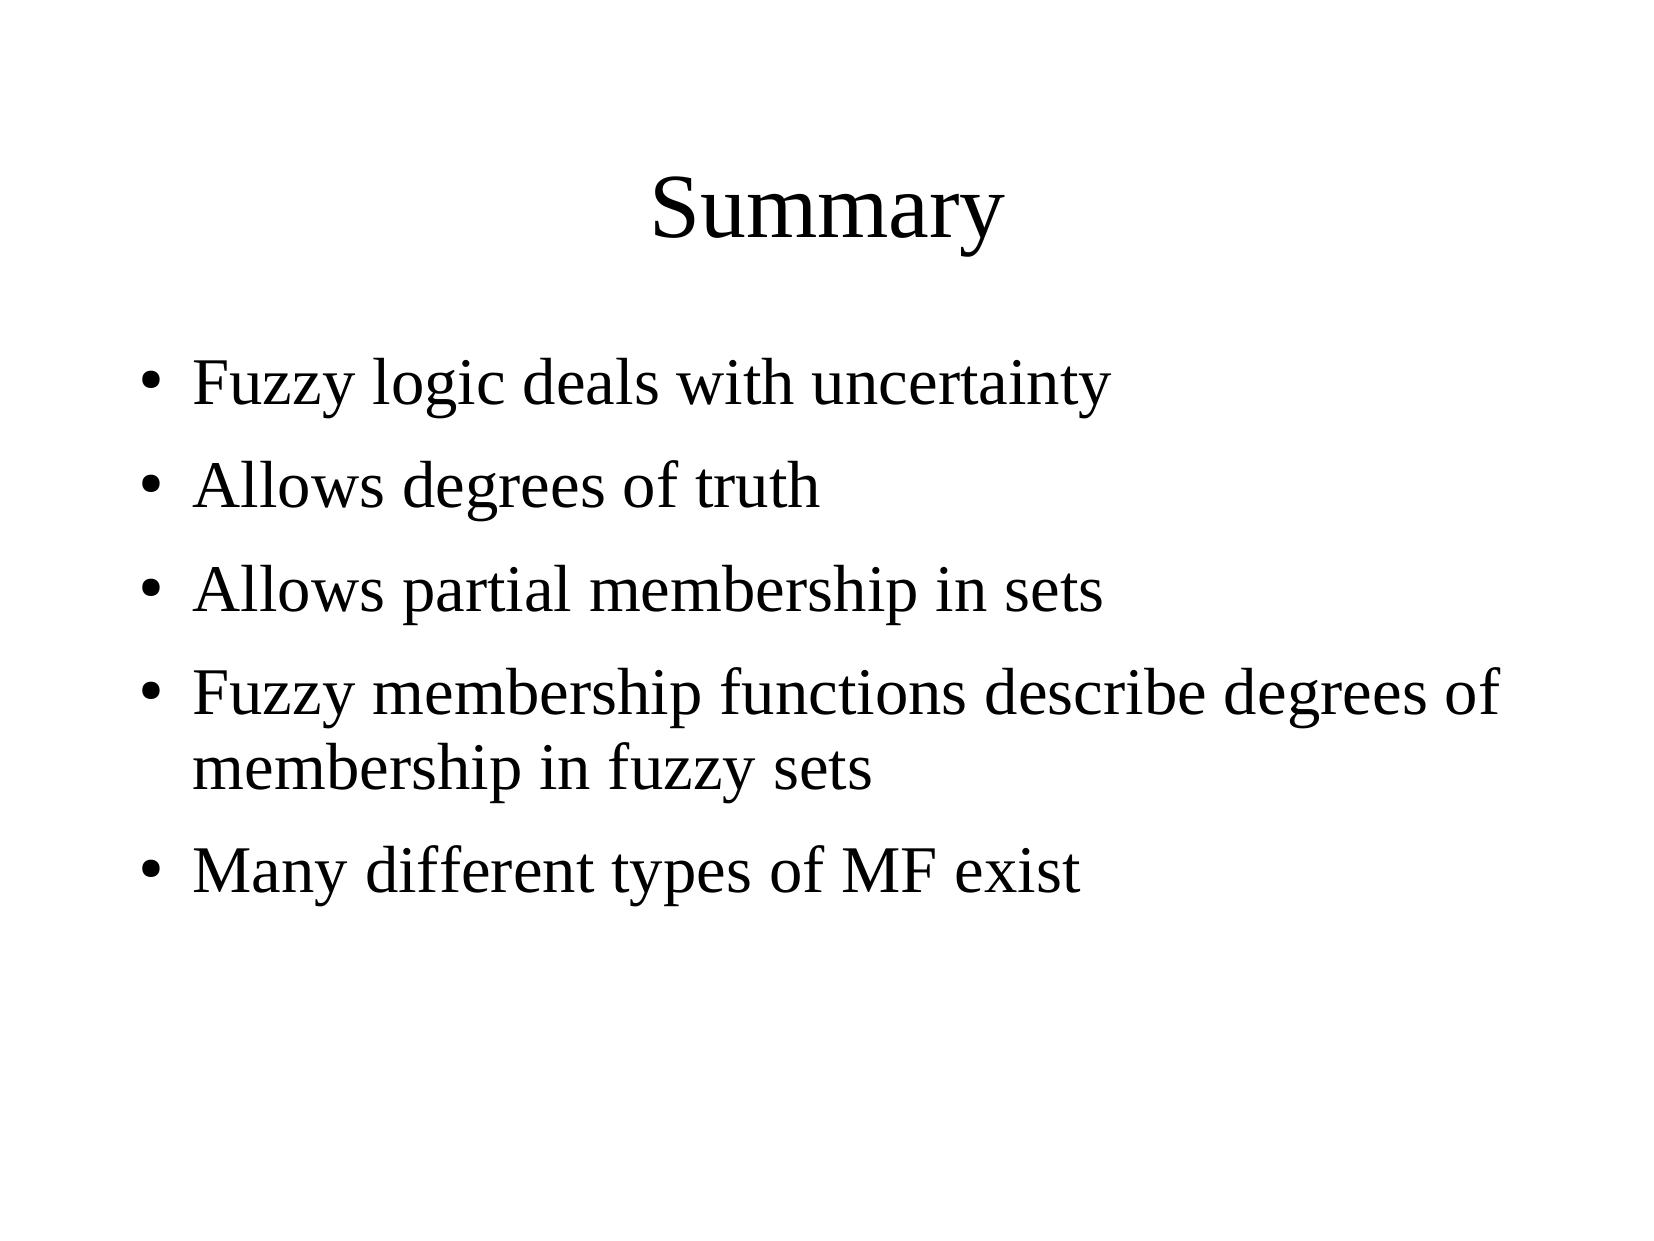

# Summary
Fuzzy logic deals with uncertainty
Allows degrees of truth
Allows partial membership in sets
Fuzzy membership functions describe degrees of membership in fuzzy sets
Many different types of MF exist